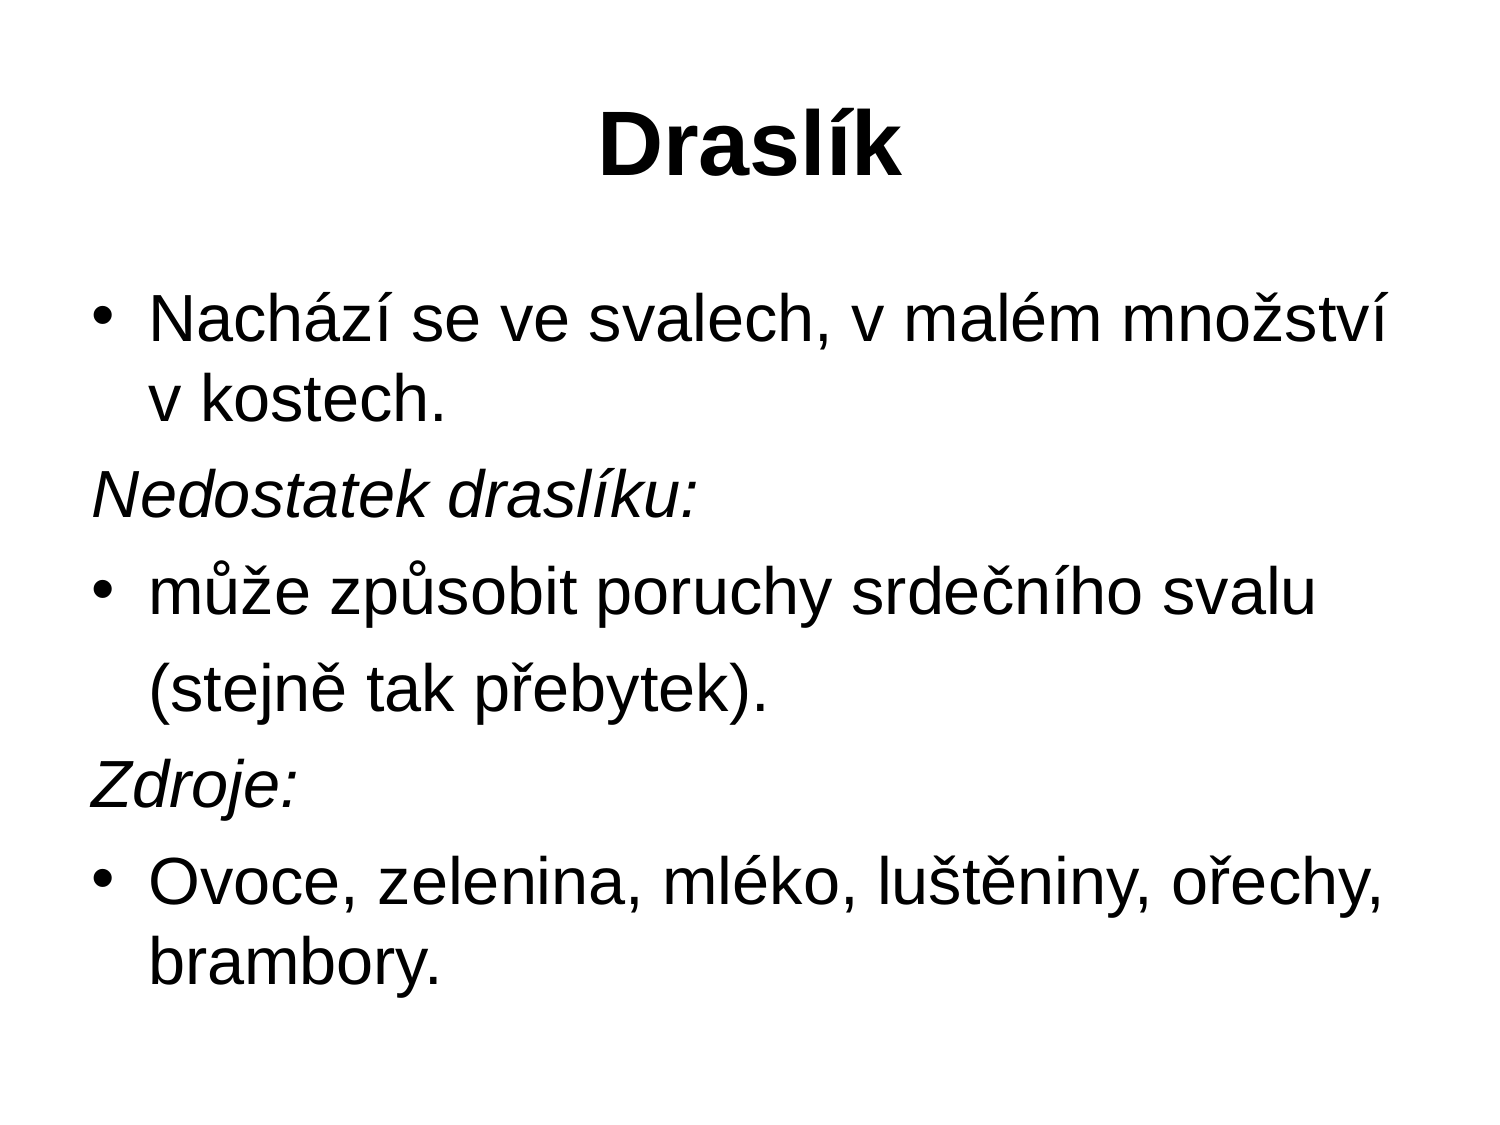

Draslík
# Nachází se ve svalech, v malém množství v kostech.
Nedostatek draslíku:
může způsobit poruchy srdečního svalu
	(stejně tak přebytek).
Zdroje:
Ovoce, zelenina, mléko, luštěniny, ořechy, brambory.